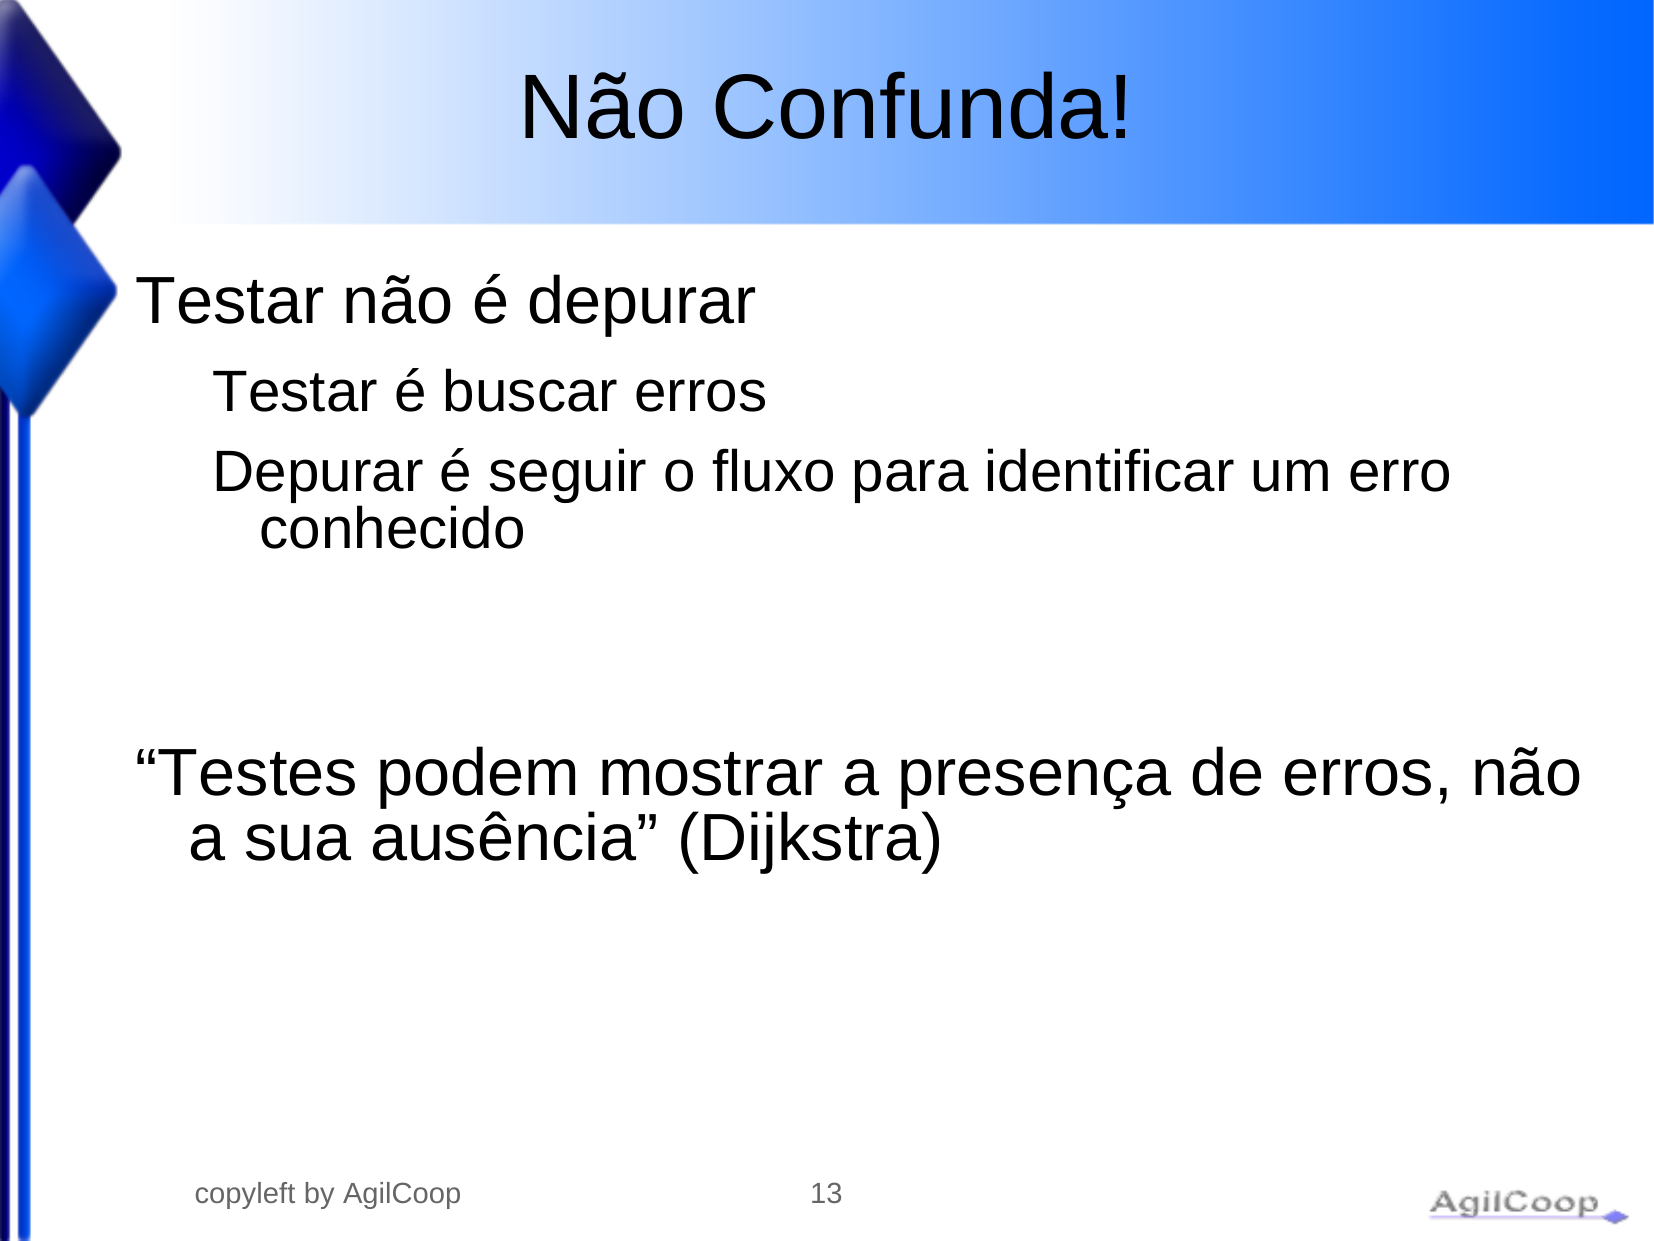

# Não Confunda!
Testar não é depurar
Testar é buscar erros
Depurar é seguir o fluxo para identificar um erro conhecido
“Testes podem mostrar a presença de erros, não a sua ausência” (Dijkstra)
copyleft by AgilCoop
13